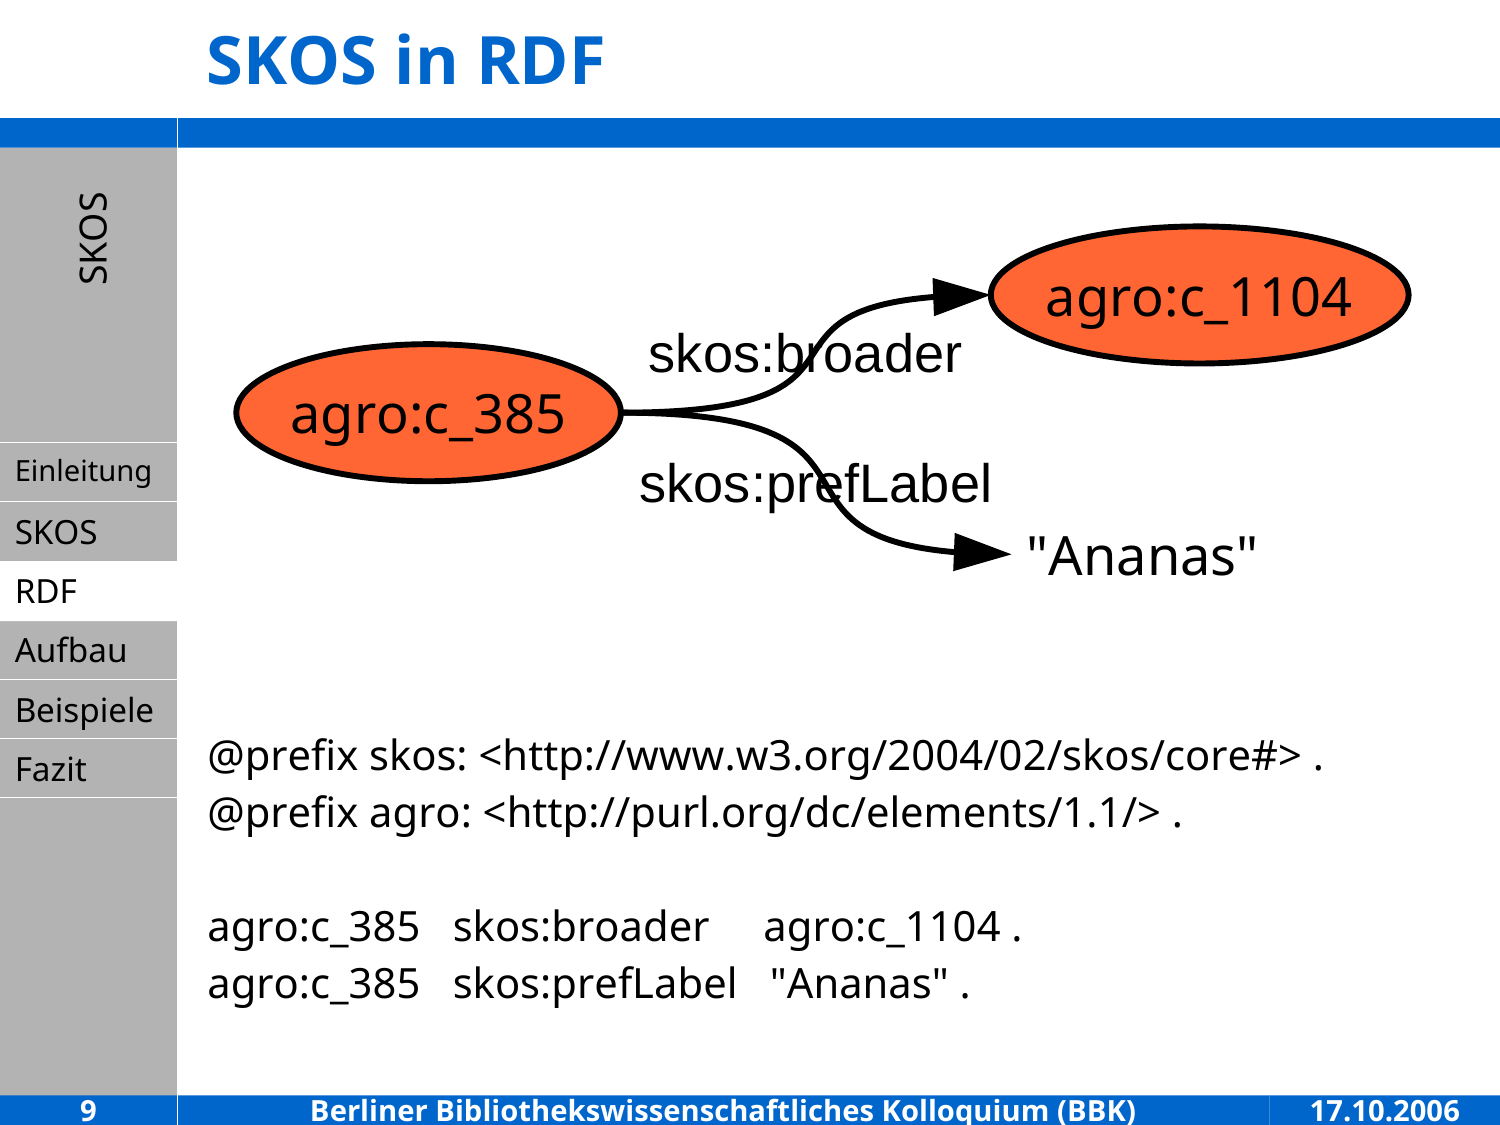

# SKOS in RDF
agro:c_1104
agro:c_385
"Ananas"
RDF
@prefix skos: <http://www.w3.org/2004/02/skos/core#> .
@prefix agro: <http://purl.org/dc/elements/1.1/> .
agro:c_385 skos:broader agro:c_1104 .
agro:c_385 skos:prefLabel "Ananas" .